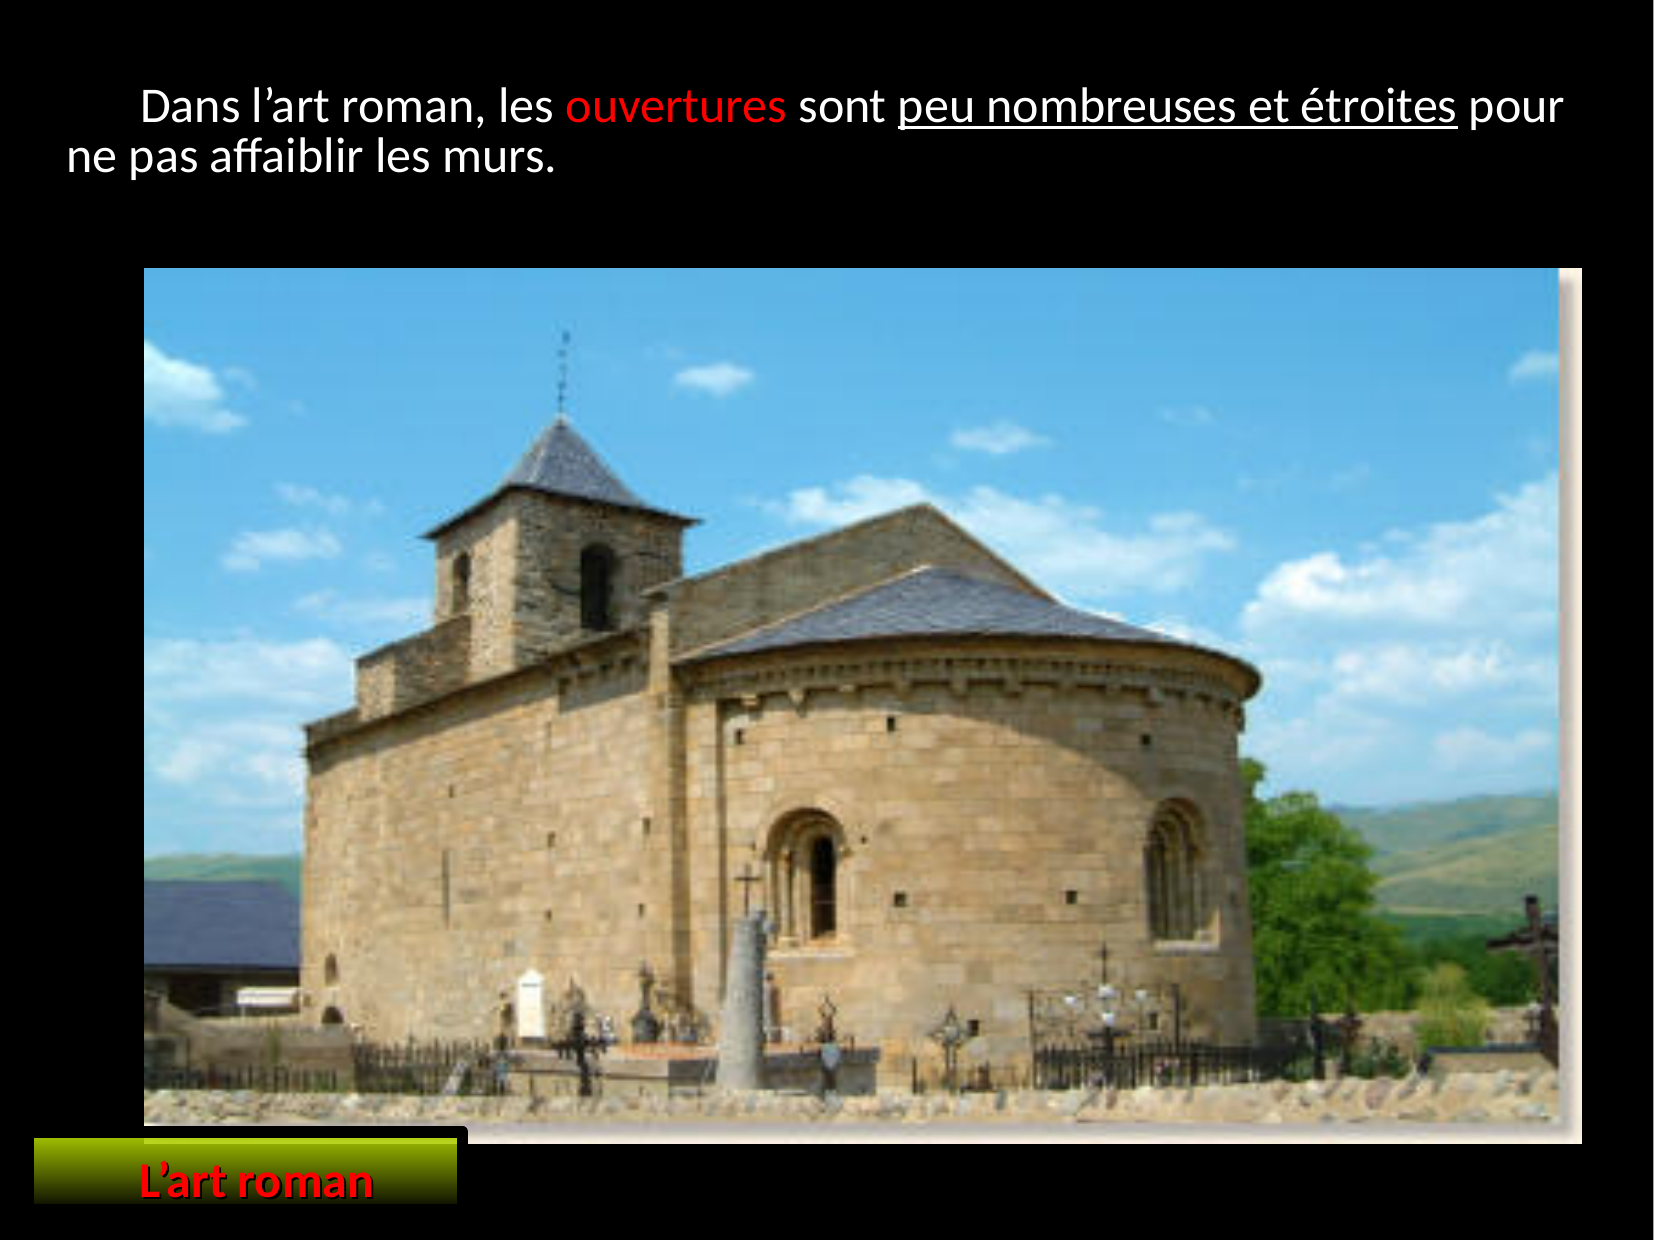

Dans l’art roman, les ouvertures sont peu nombreuses et étroites pour ne pas affaiblir les murs.
 L’art roman